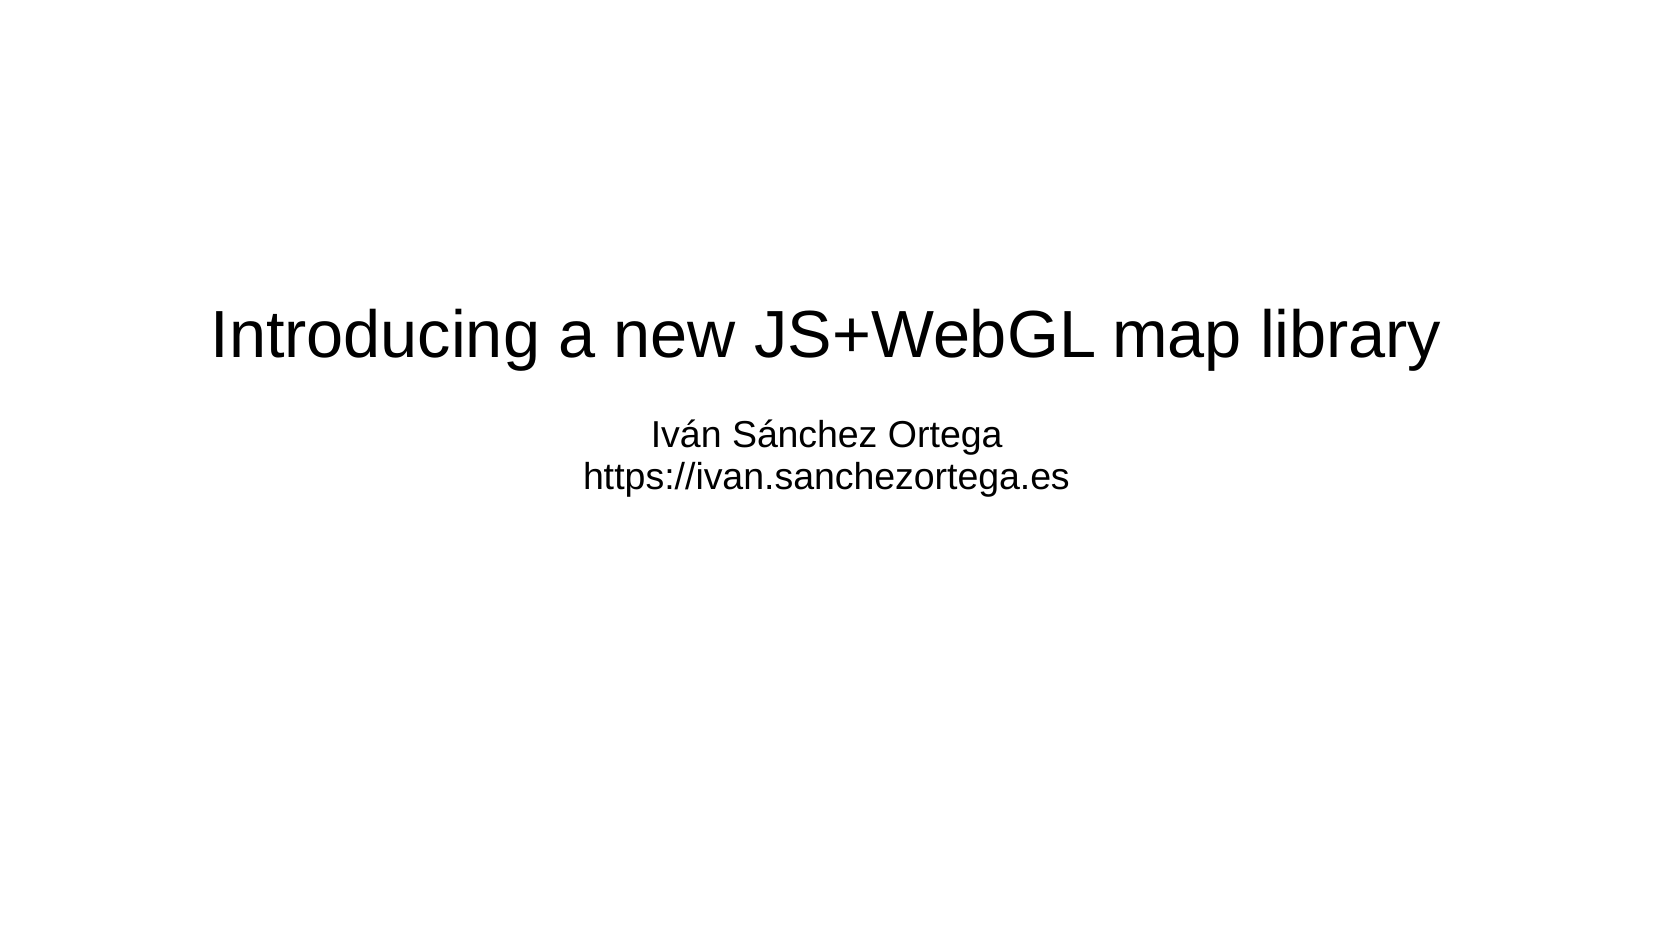

# Introducing a new JS+WebGL map library
Iván Sánchez Ortega
https://ivan.sanchezortega.es